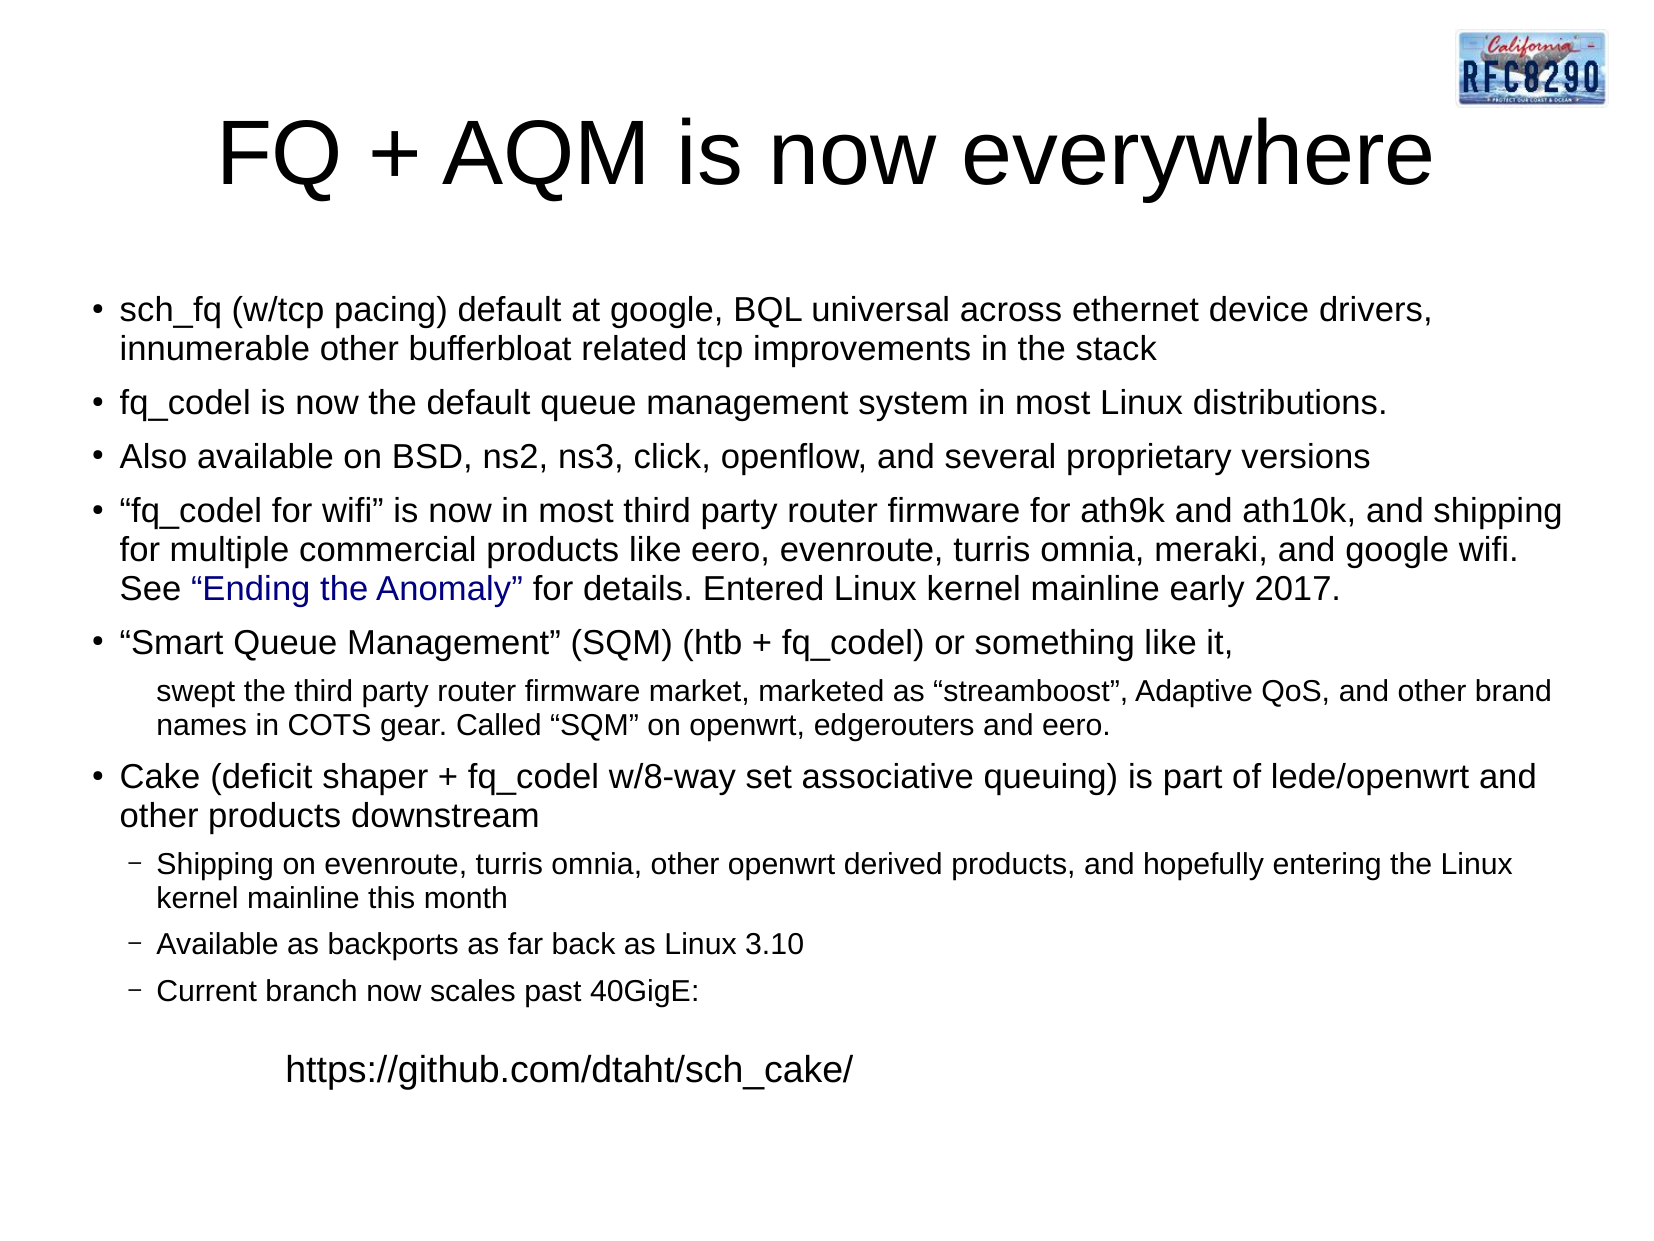

# FQ + AQM is now everywhere
sch_fq (w/tcp pacing) default at google, BQL universal across ethernet device drivers, innumerable other bufferbloat related tcp improvements in the stack
fq_codel is now the default queue management system in most Linux distributions.
Also available on BSD, ns2, ns3, click, openflow, and several proprietary versions
“fq_codel for wifi” is now in most third party router firmware for ath9k and ath10k, and shipping for multiple commercial products like eero, evenroute, turris omnia, meraki, and google wifi. See “Ending the Anomaly” for details. Entered Linux kernel mainline early 2017.
“Smart Queue Management” (SQM) (htb + fq_codel) or something like it,
swept the third party router firmware market, marketed as “streamboost”, Adaptive QoS, and other brand names in COTS gear. Called “SQM” on openwrt, edgerouters and eero.
Cake (deficit shaper + fq_codel w/8-way set associative queuing) is part of lede/openwrt and other products downstream
Shipping on evenroute, turris omnia, other openwrt derived products, and hopefully entering the Linux kernel mainline this month
Available as backports as far back as Linux 3.10
Current branch now scales past 40GigE:
https://github.com/dtaht/sch_cake/